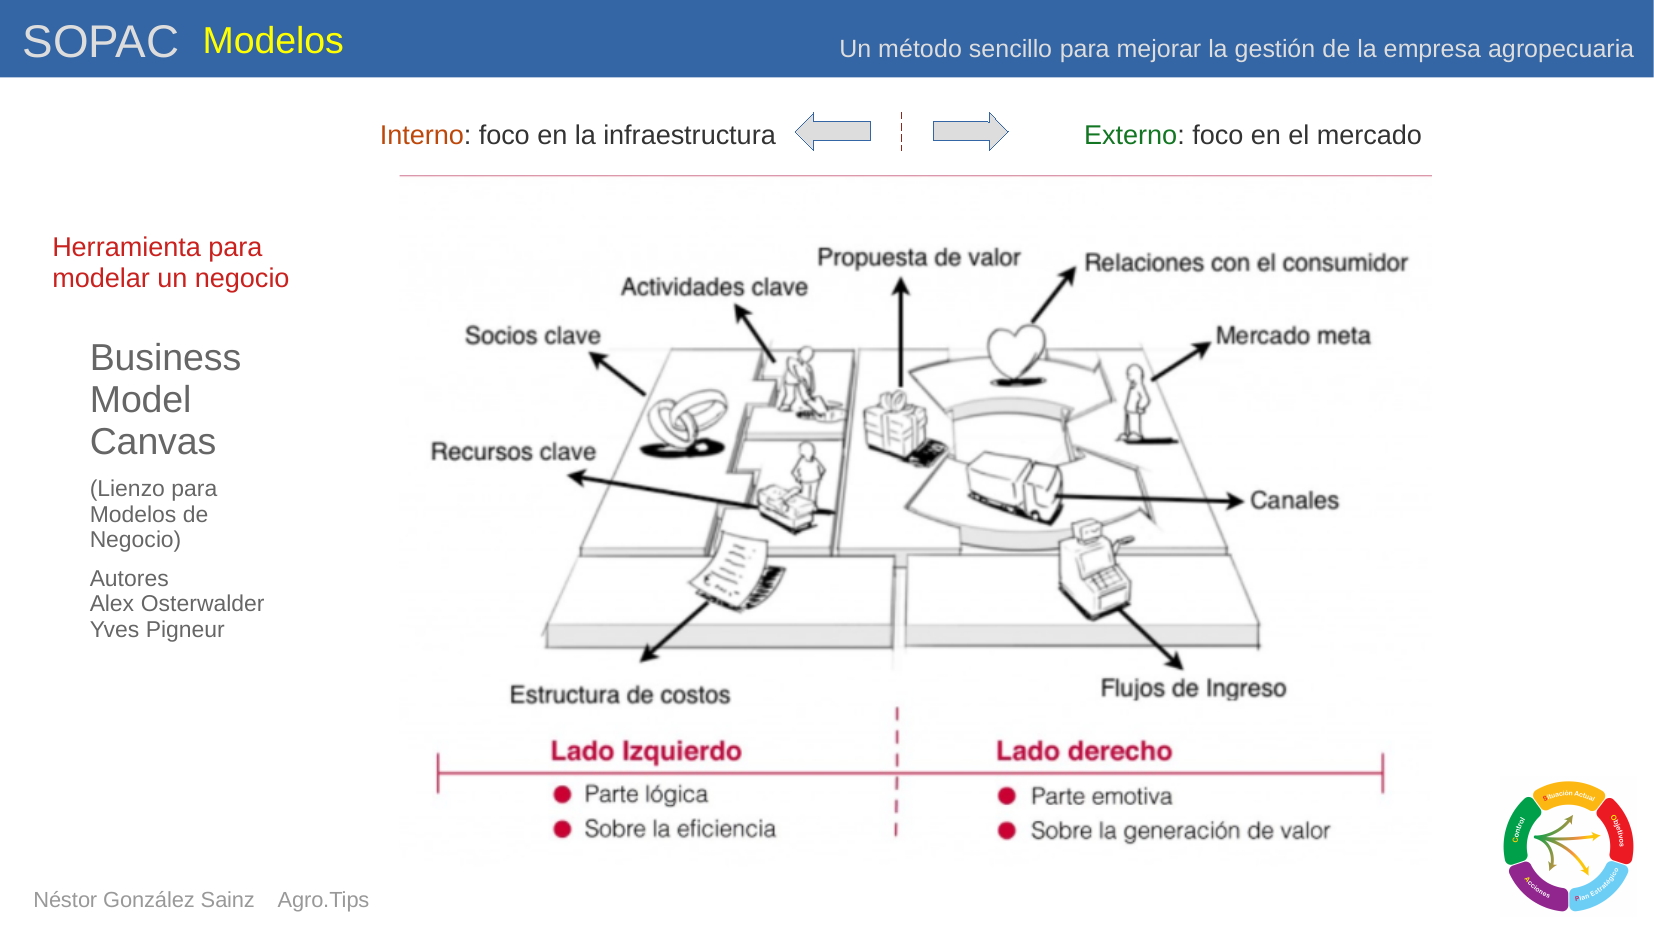

Modelos
Interno: foco en la infraestructura
Externo: foco en el mercado
Herramienta para
modelar un negocio
Business Model
Canvas
(Lienzo para Modelos de Negocio)
Autores
Alex Osterwalder
Yves Pigneur